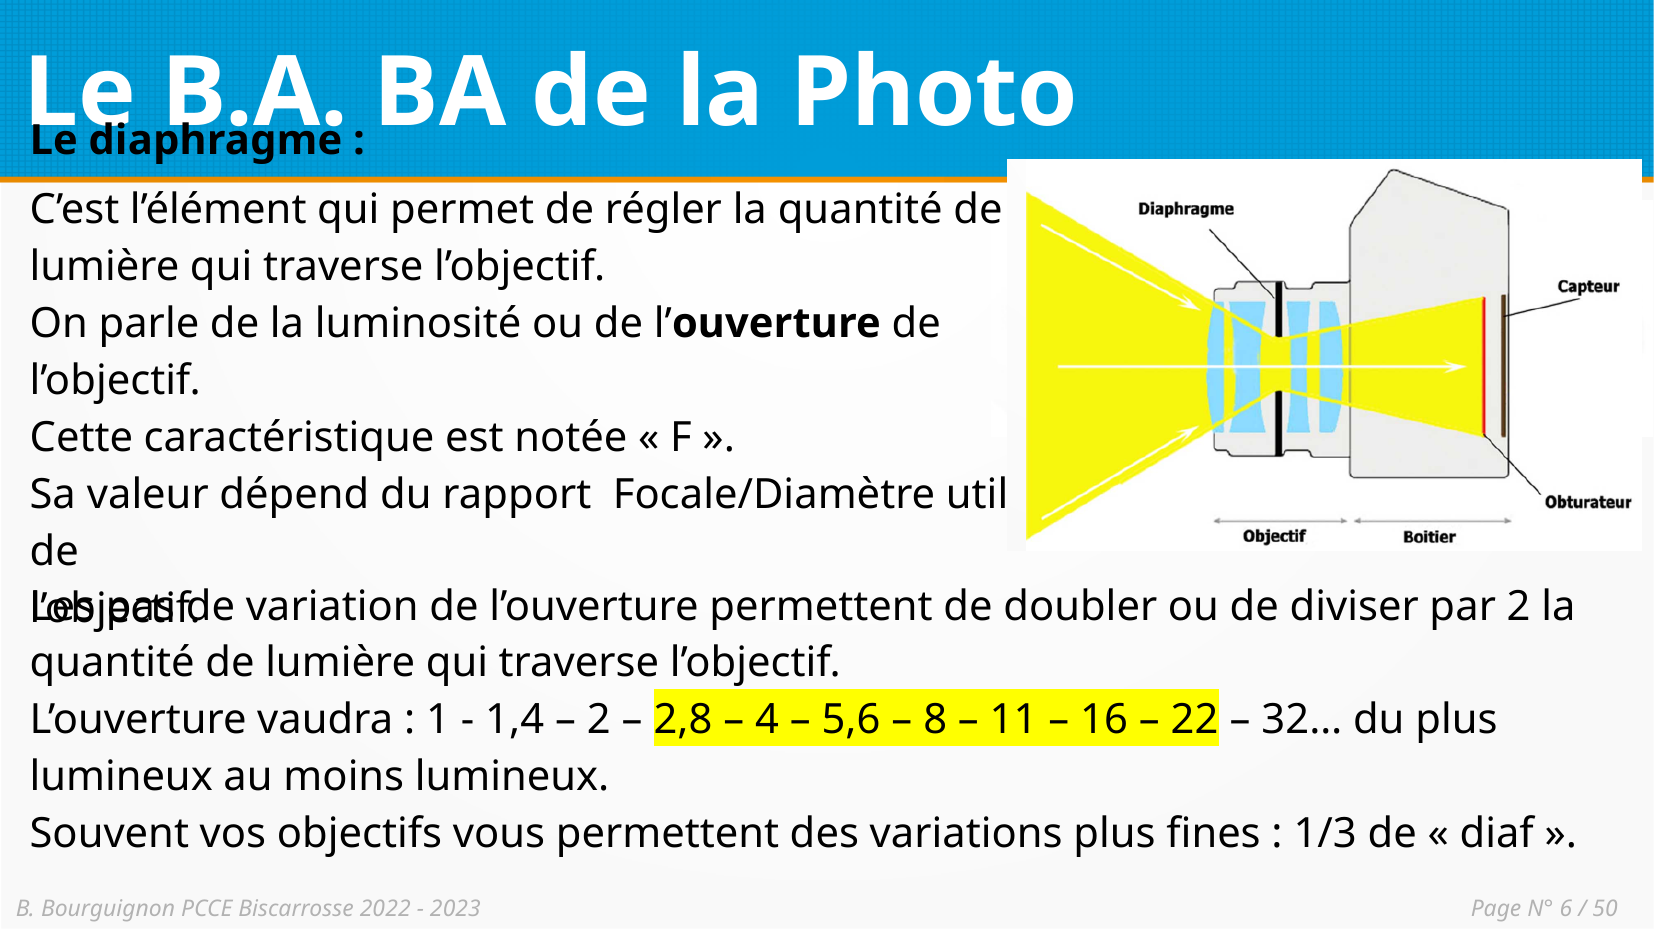

# Le B.A. BA de la Photo
Le diaphragme :
C’est l’élément qui permet de régler la quantité de
lumière qui traverse l’objectif.
On parle de la luminosité ou de l’ouverture de l’objectif.
Cette caractéristique est notée « F ».
Sa valeur dépend du rapport Focale/Diamètre utile de
l’objectif.
Les pas de variation de l’ouverture permettent de doubler ou de diviser par 2 la quantité de lumière qui traverse l’objectif.
L’ouverture vaudra : 1 - 1,4 – 2 – 2,8 – 4 – 5,6 – 8 – 11 – 16 – 22 – 32… du plus lumineux au moins lumineux.
Souvent vos objectifs vous permettent des variations plus fines : 1/3 de « diaf ».